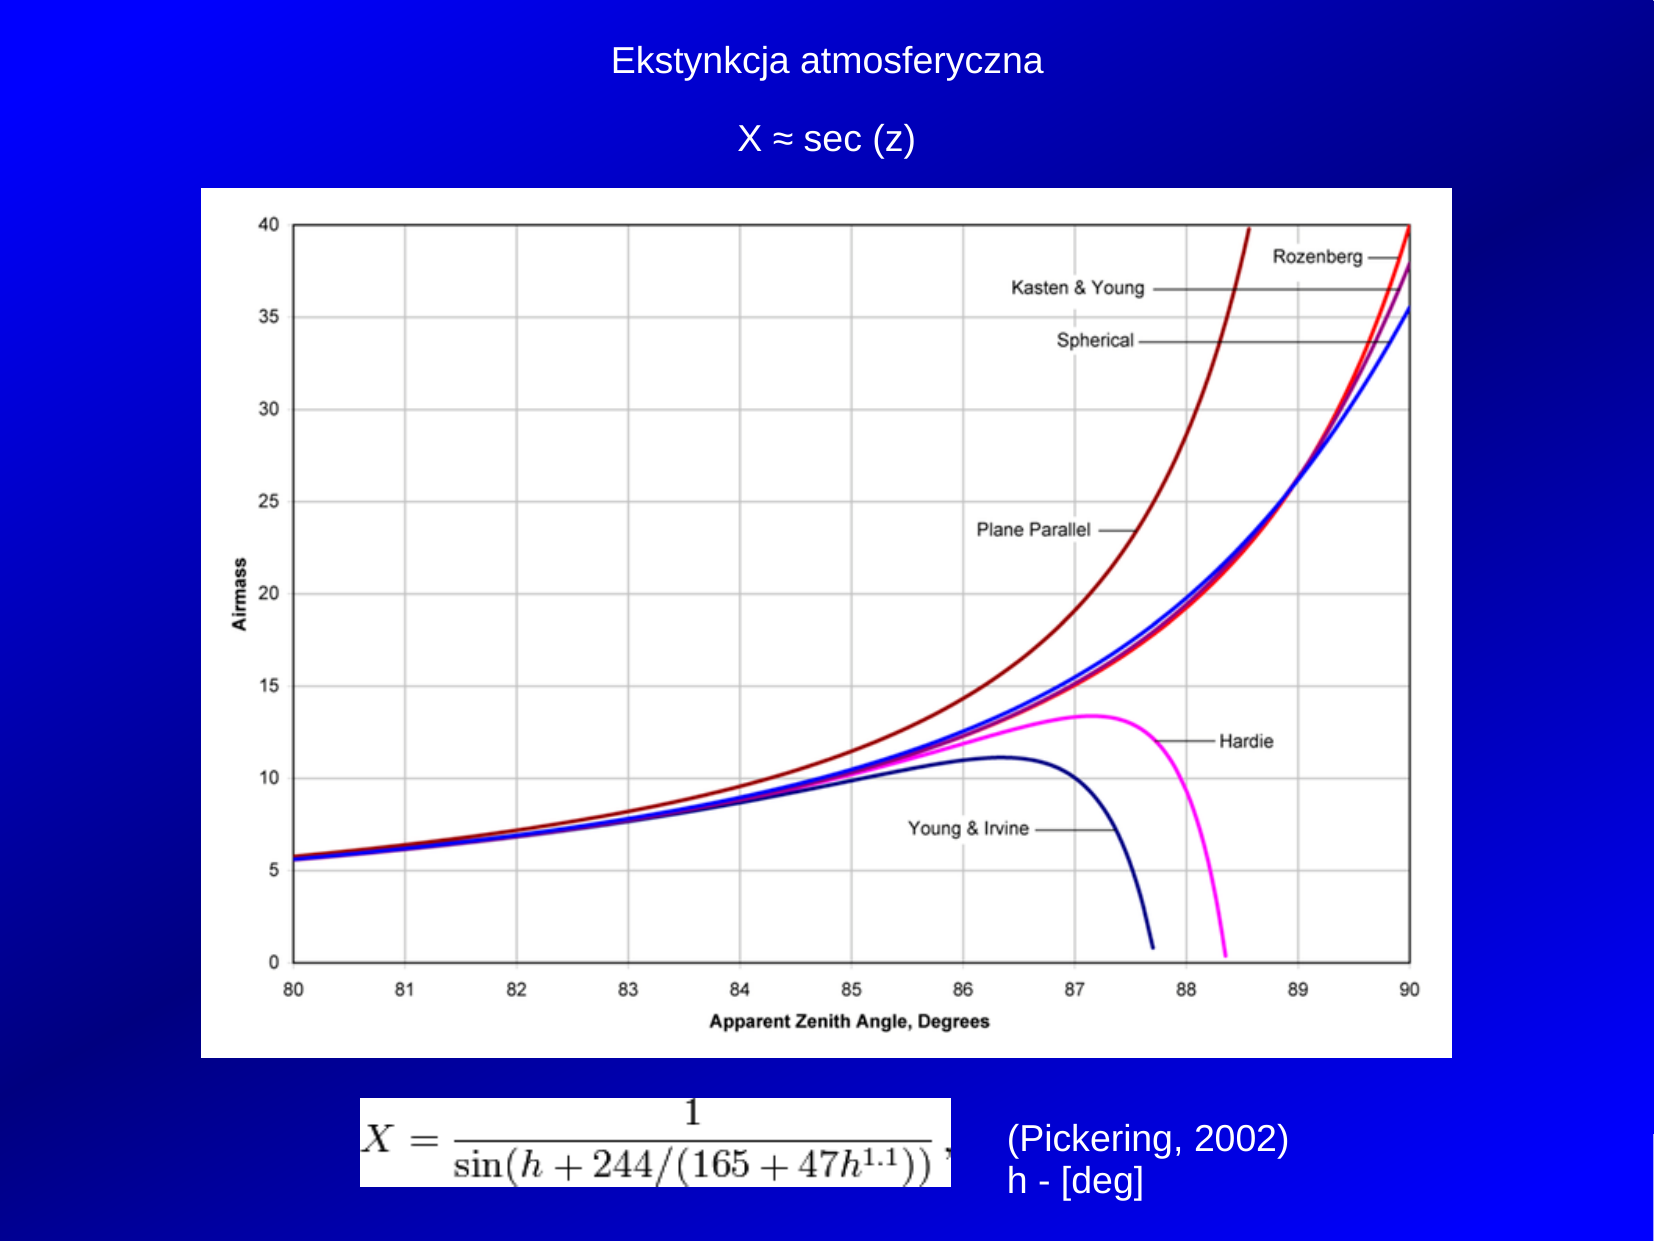

Ekstynkcja atmosferyczna
X ≈ sec (z)
(Pickering, 2002)
h - [deg]